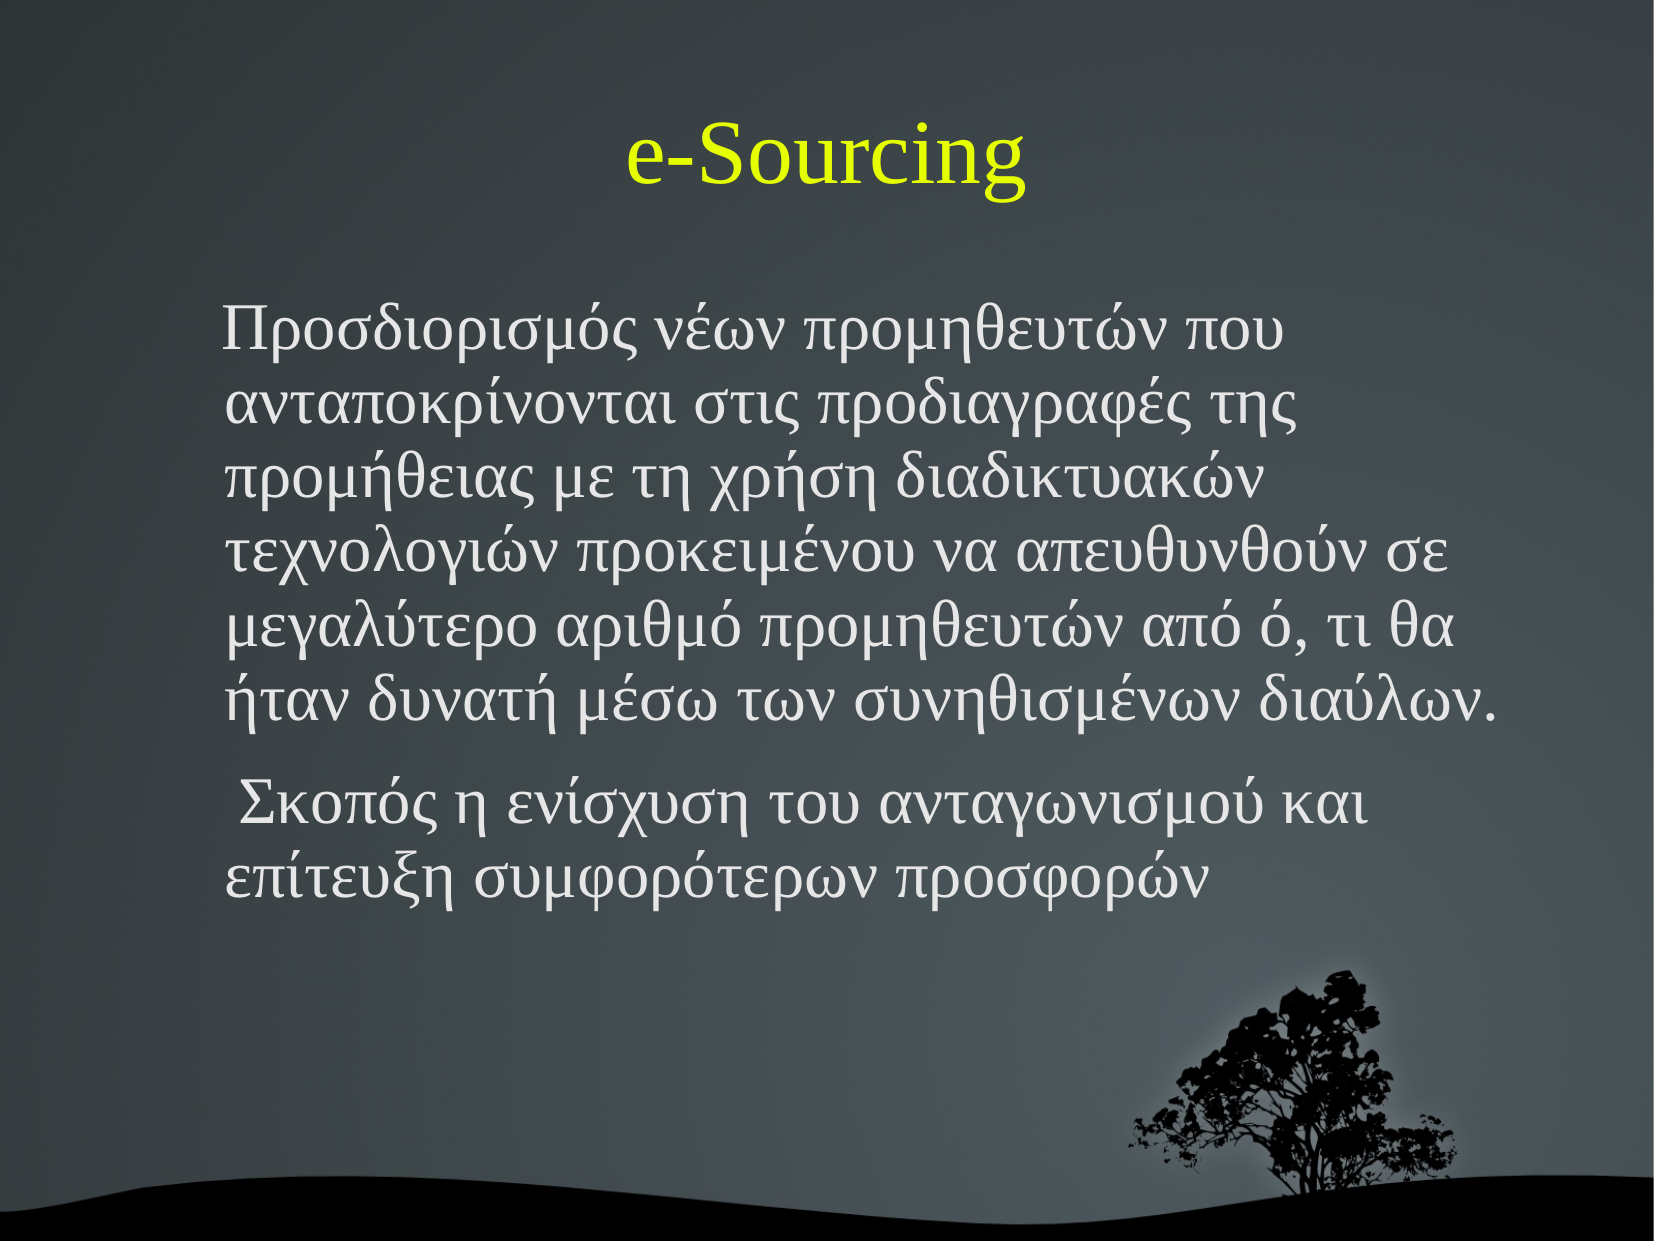

# e-Sourcing
 Προσδιορισμός νέων προμηθευτών που ανταποκρίνονται στις προδιαγραφές της προμήθειας με τη χρήση διαδικτυακών τεχνολογιών προκειμένου να απευθυνθούν σε μεγαλύτερο αριθμό προμηθευτών από ό, τι θα ήταν δυνατή μέσω των συνηθισμένων διαύλων.
 Σκοπός η ενίσχυση του ανταγωνισμού και επίτευξη συμφορότερων προσφορών